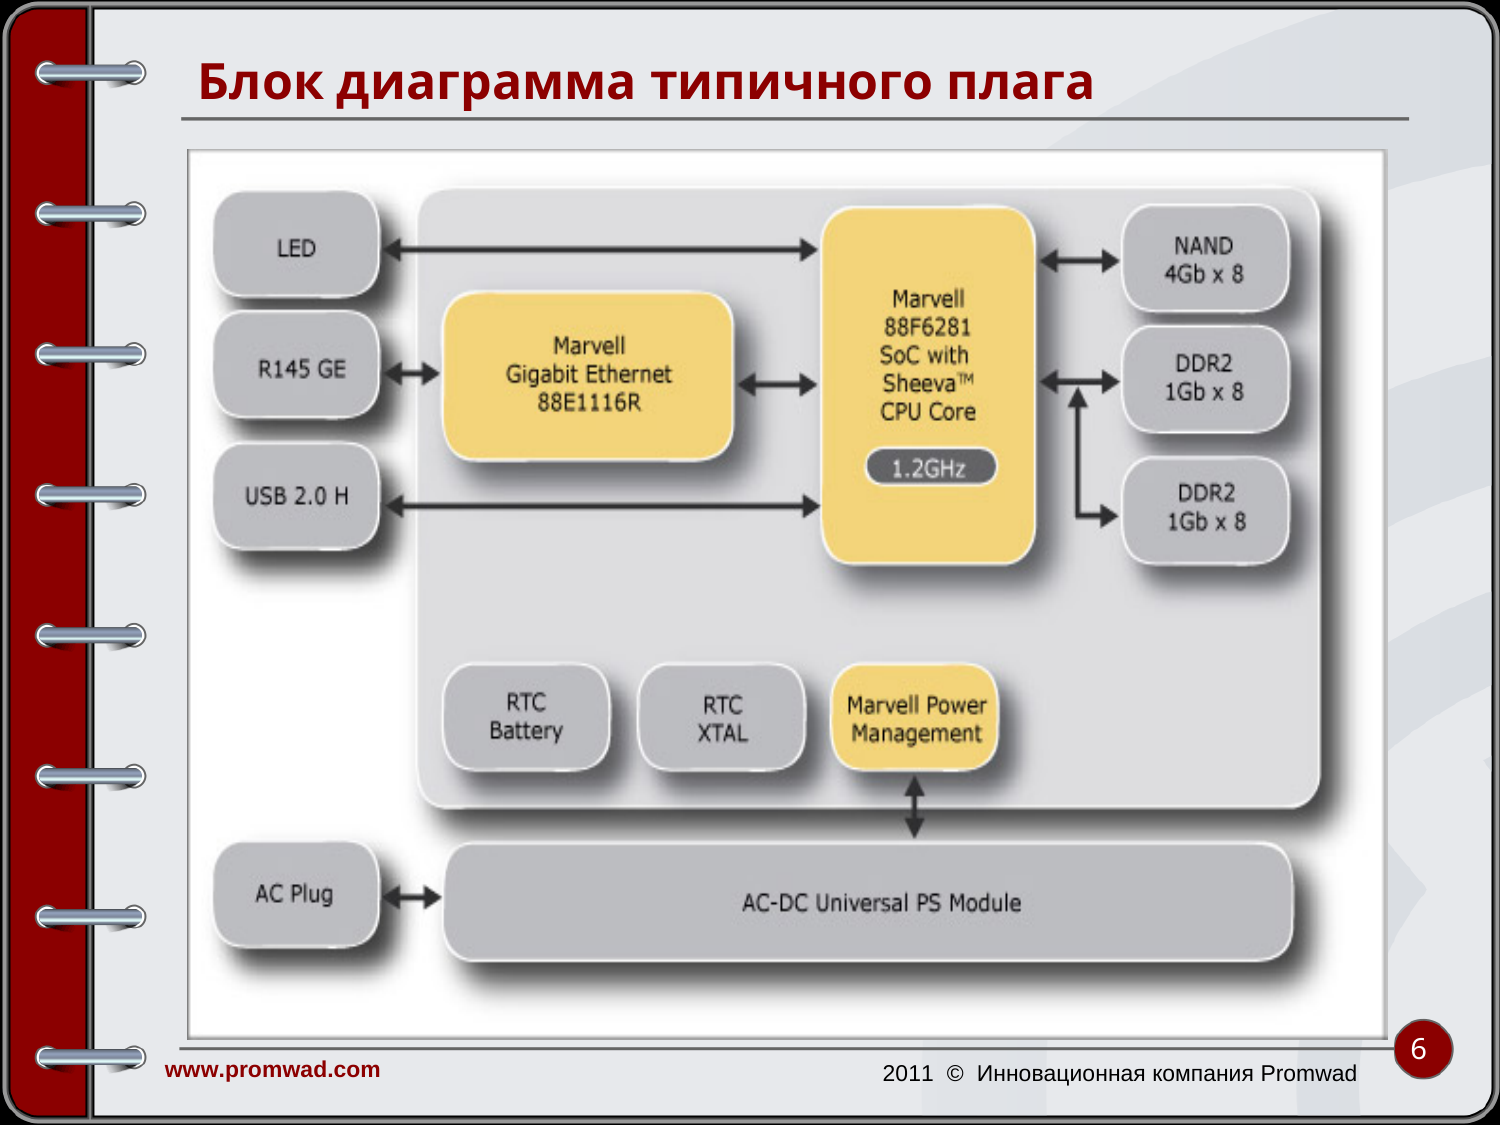

Блок диаграмма типичного плага
www.promwad.com
2011 © Инновационная компания Promwad